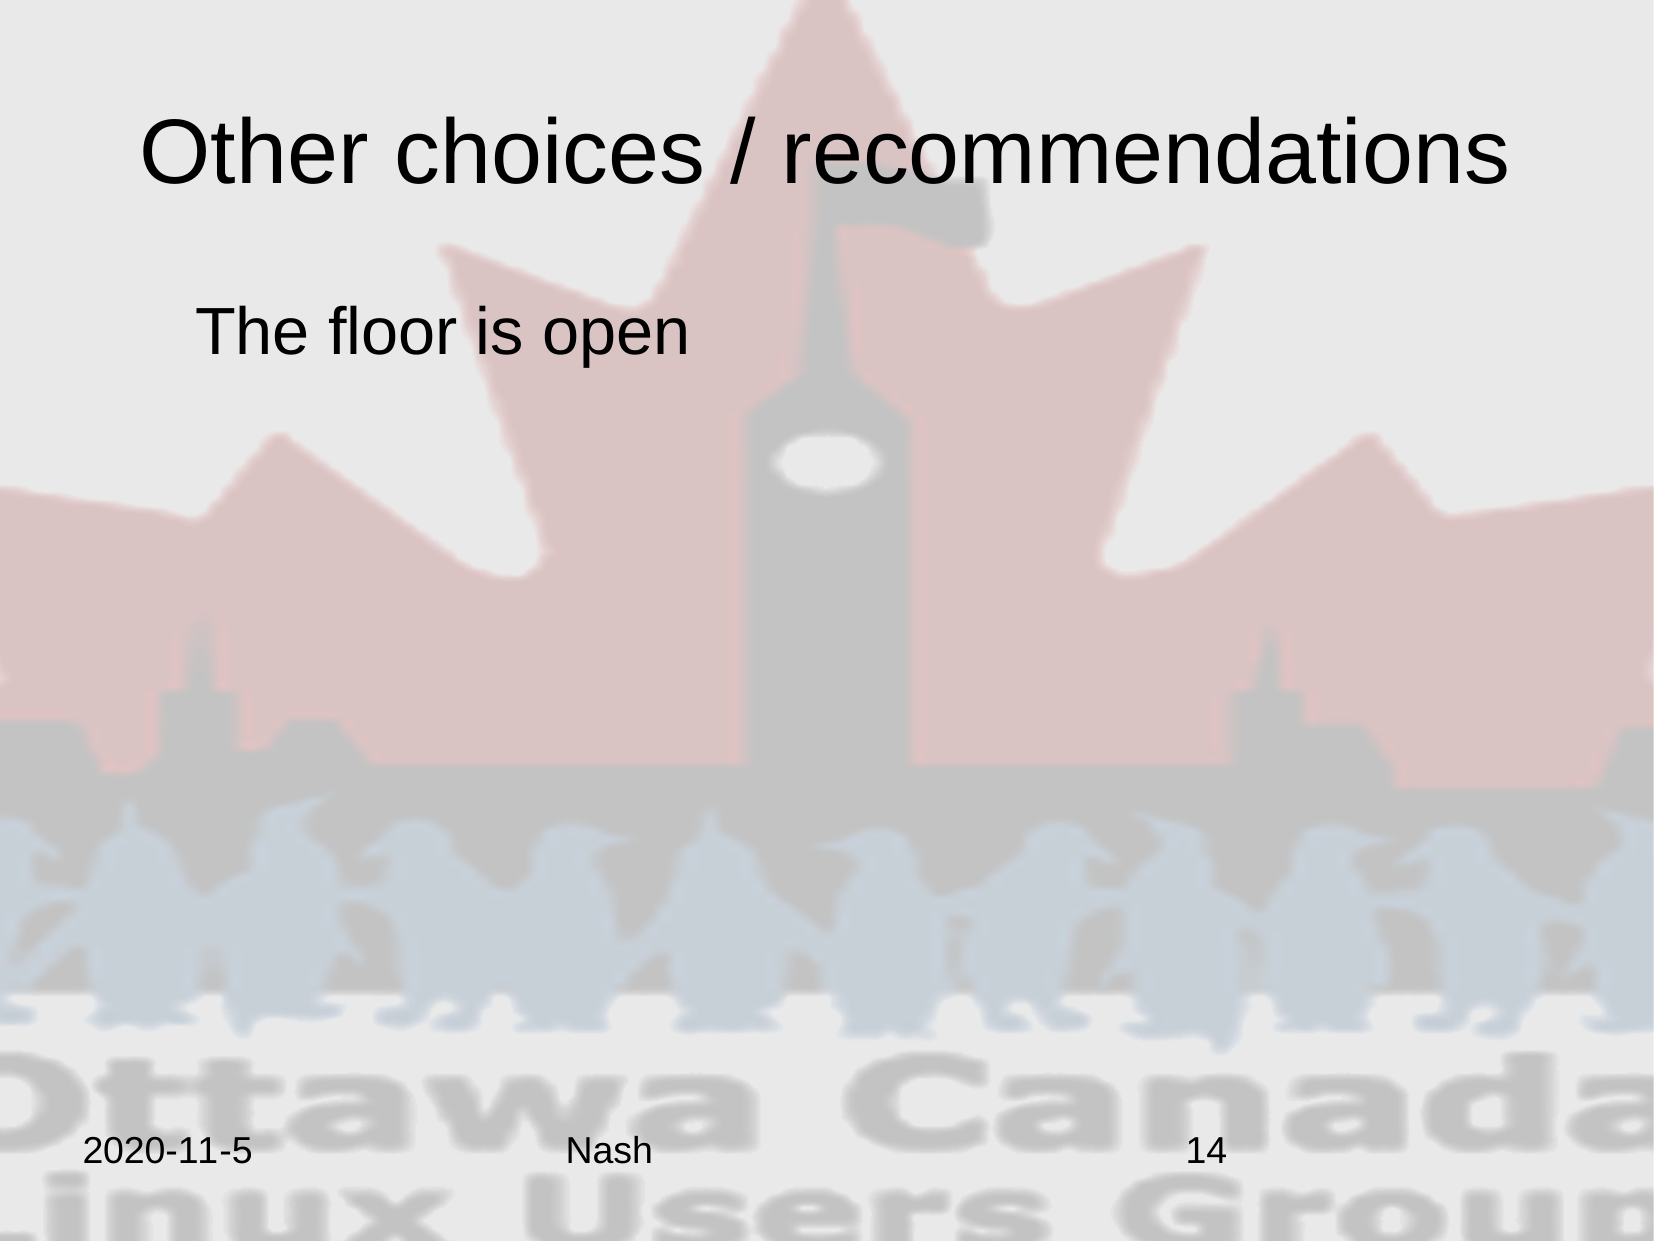

# Other choices / recommendations
The floor is open
14